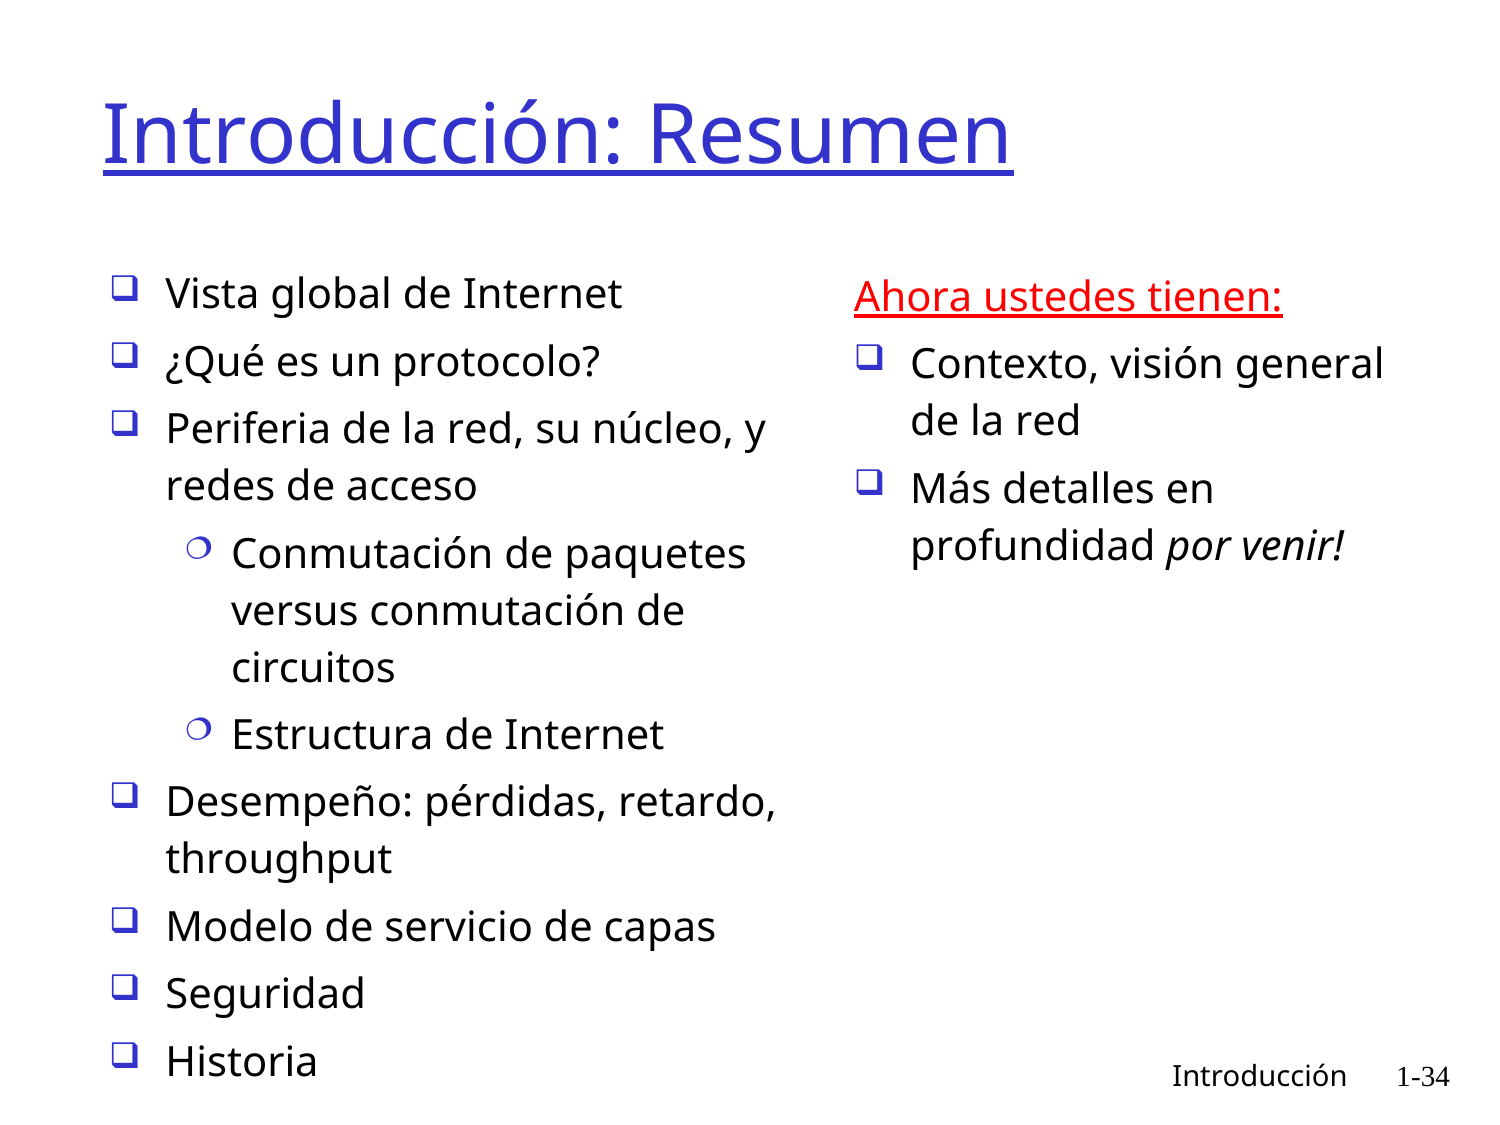

# Introducción: Resumen
Vista global de Internet
¿Qué es un protocolo?
Periferia de la red, su núcleo, y redes de acceso
Conmutación de paquetes versus conmutación de circuitos
Estructura de Internet
Desempeño: pérdidas, retardo, throughput
Modelo de servicio de capas
Seguridad
Historia
Ahora ustedes tienen:
Contexto, visión general de la red
Más detalles en profundidad por venir!
 Introducción